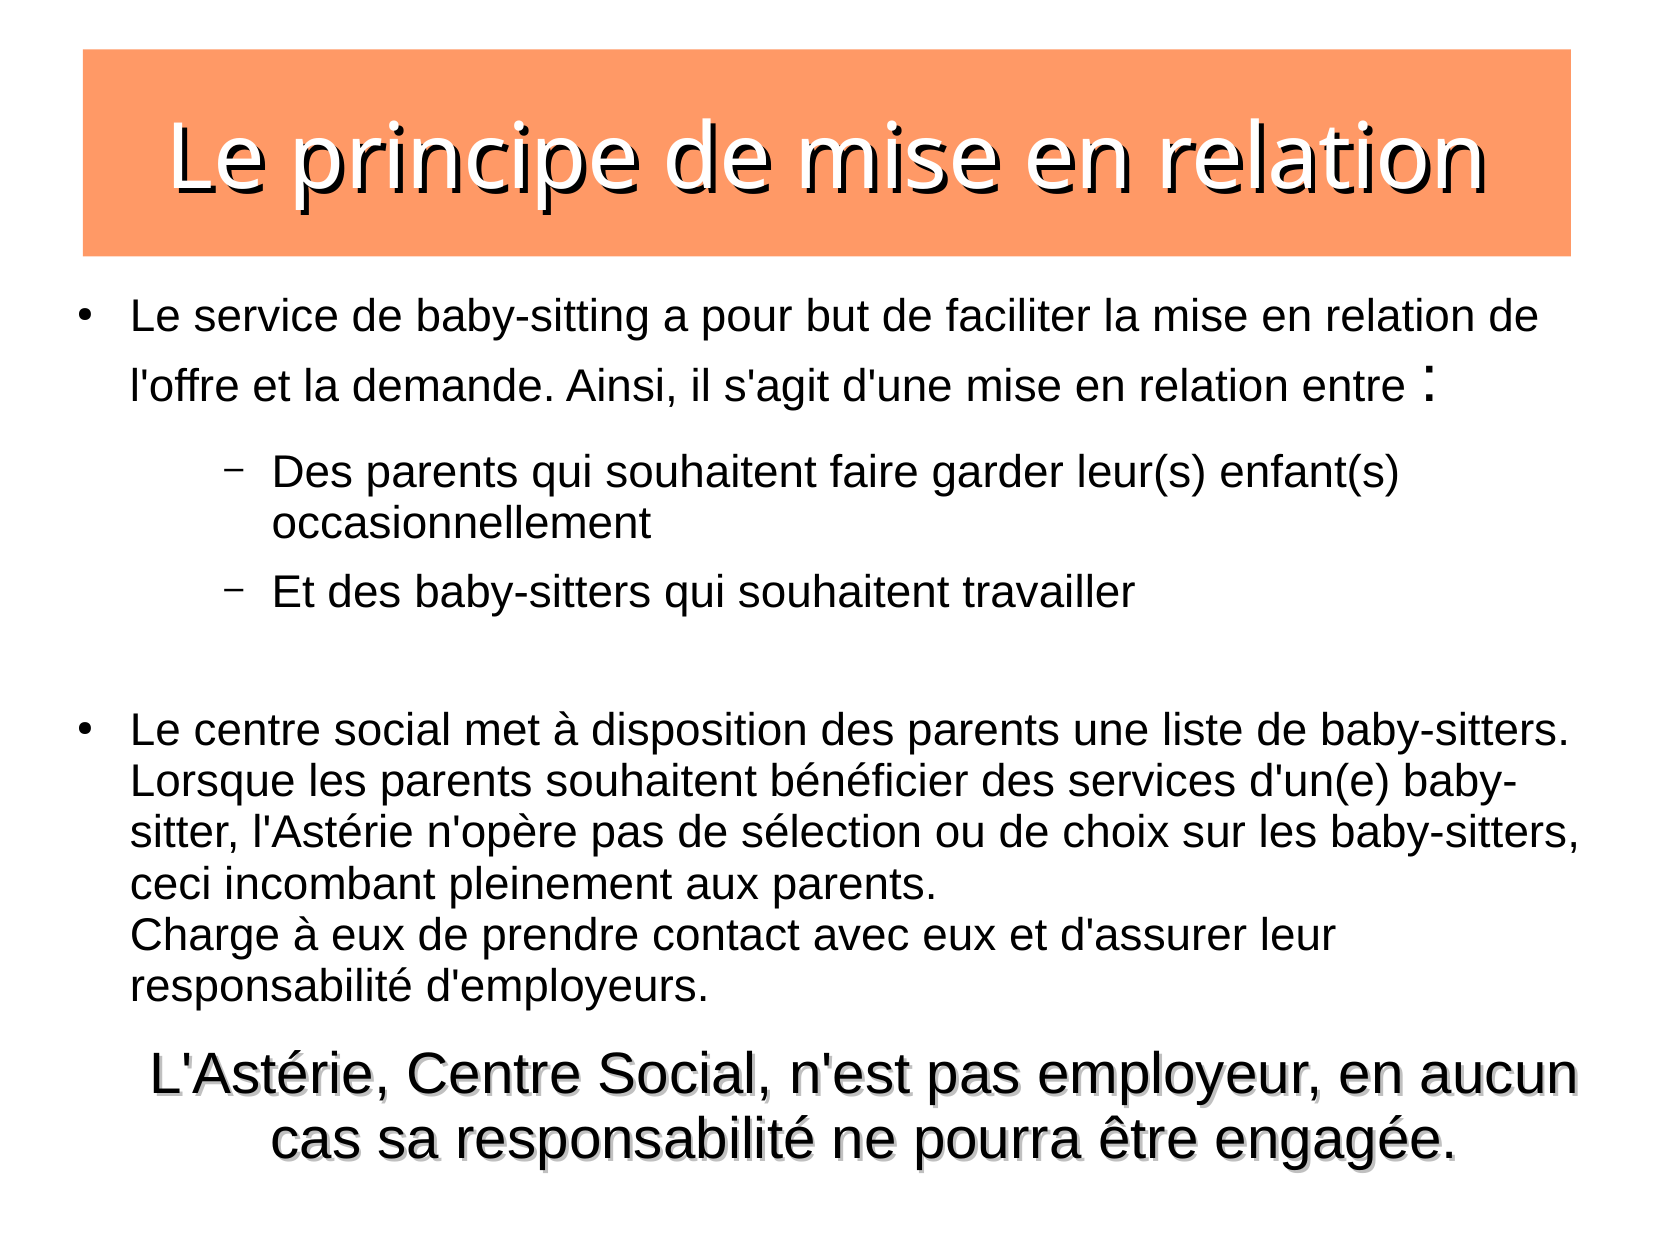

#
Le principe de mise en relation
Le service de baby-sitting a pour but de faciliter la mise en relation de l'offre et la demande. Ainsi, il s'agit d'une mise en relation entre :
Des parents qui souhaitent faire garder leur(s) enfant(s) occasionnellement
Et des baby-sitters qui souhaitent travailler
Le centre social met à disposition des parents une liste de baby-sitters. Lorsque les parents souhaitent bénéficier des services d'un(e) baby-sitter, l'Astérie n'opère pas de sélection ou de choix sur les baby-sitters, ceci incombant pleinement aux parents.
Charge à eux de prendre contact avec eux et d'assurer leur responsabilité d'employeurs.
L'Astérie, Centre Social, n'est pas employeur, en aucun cas sa responsabilité ne pourra être engagée.